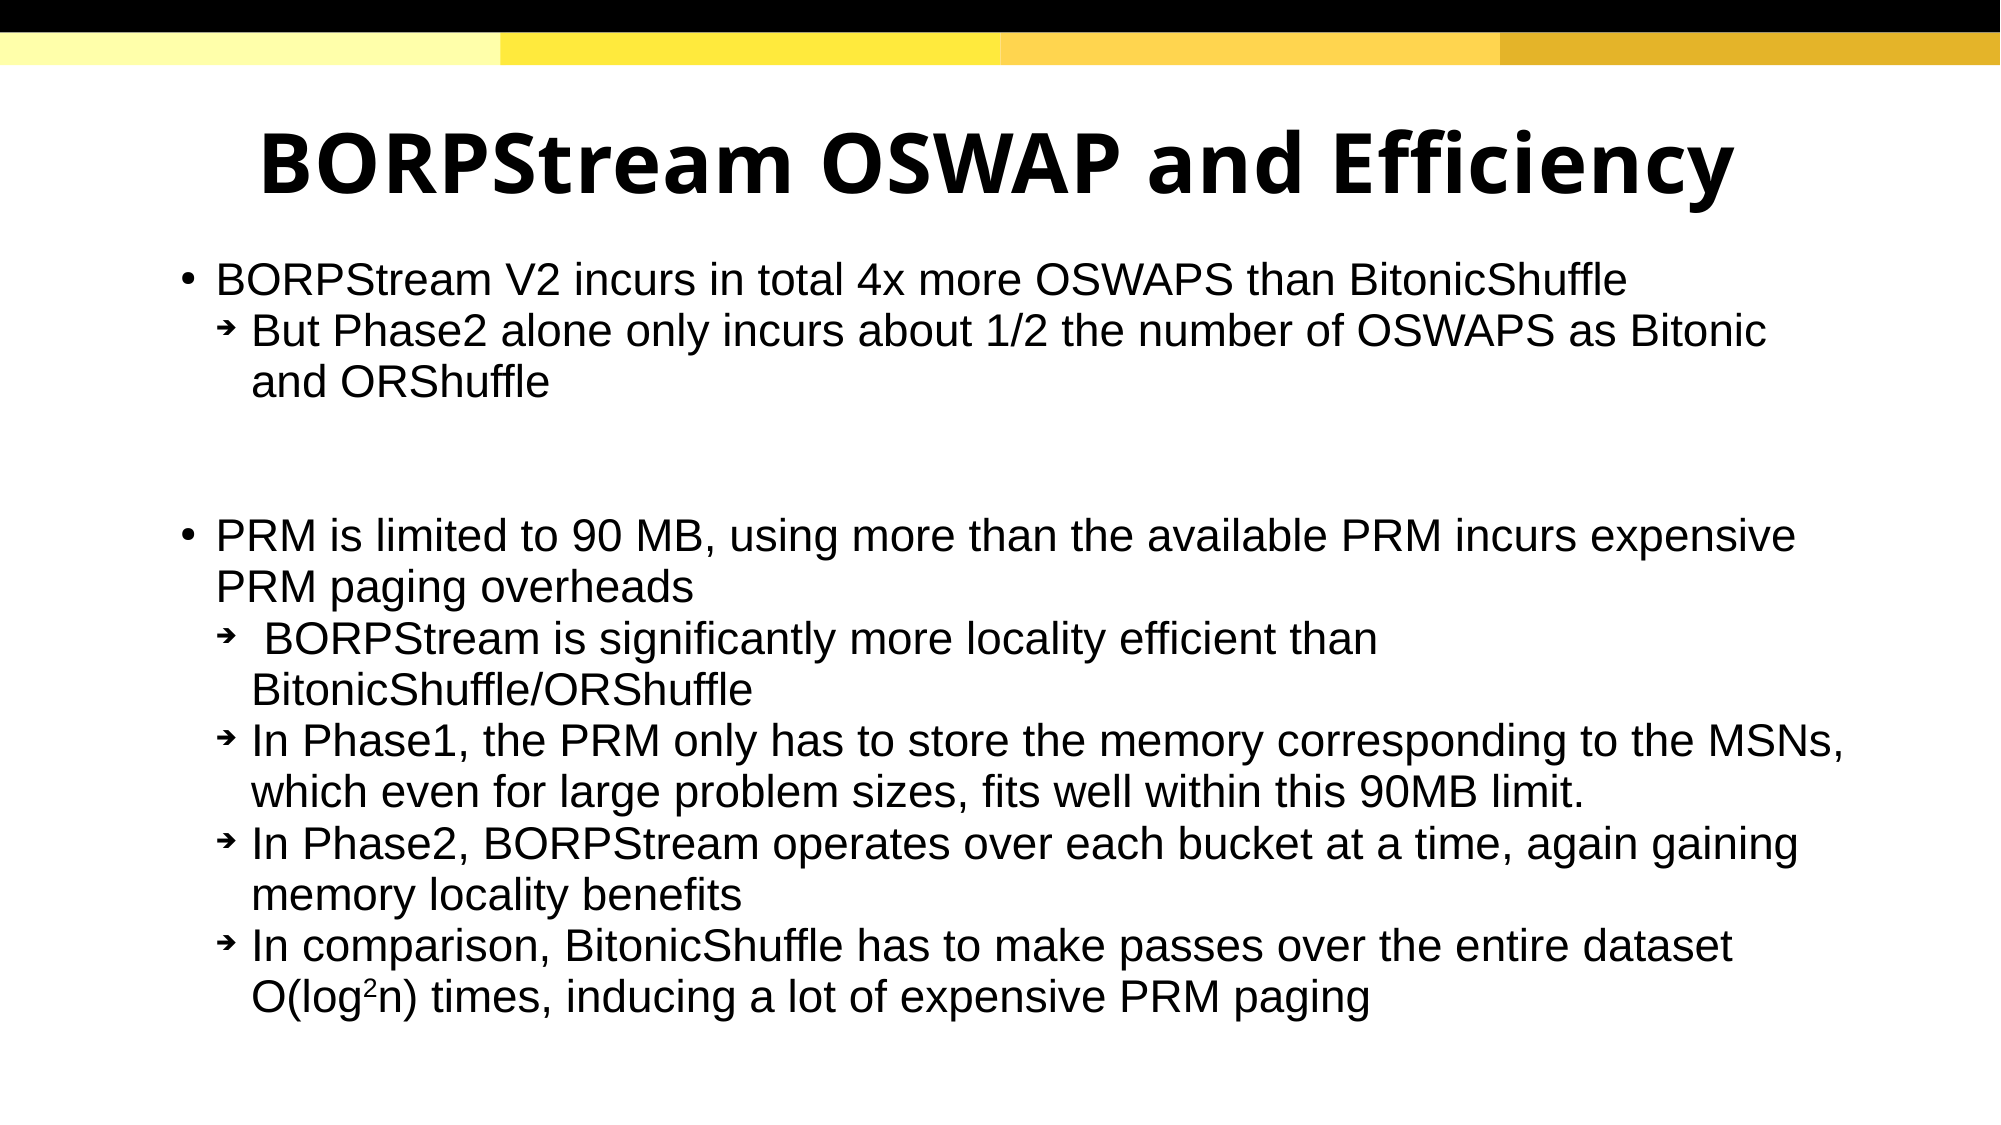

# BORPStream OSWAP and Efficiency
BORPStream V2 incurs in total 4x more OSWAPS than BitonicShuffle
But Phase2 alone only incurs about 1/2 the number of OSWAPS as Bitonic and ORShuffle
PRM is limited to 90 MB, using more than the available PRM incurs expensive PRM paging overheads
 BORPStream is significantly more locality efficient than BitonicShuffle/ORShuffle
In Phase1, the PRM only has to store the memory corresponding to the MSNs,
which even for large problem sizes, fits well within this 90MB limit.
In Phase2, BORPStream operates over each bucket at a time, again gaining memory locality benefits
In comparison, BitonicShuffle has to make passes over the entire dataset O(log2n) times, inducing a lot of expensive PRM paging